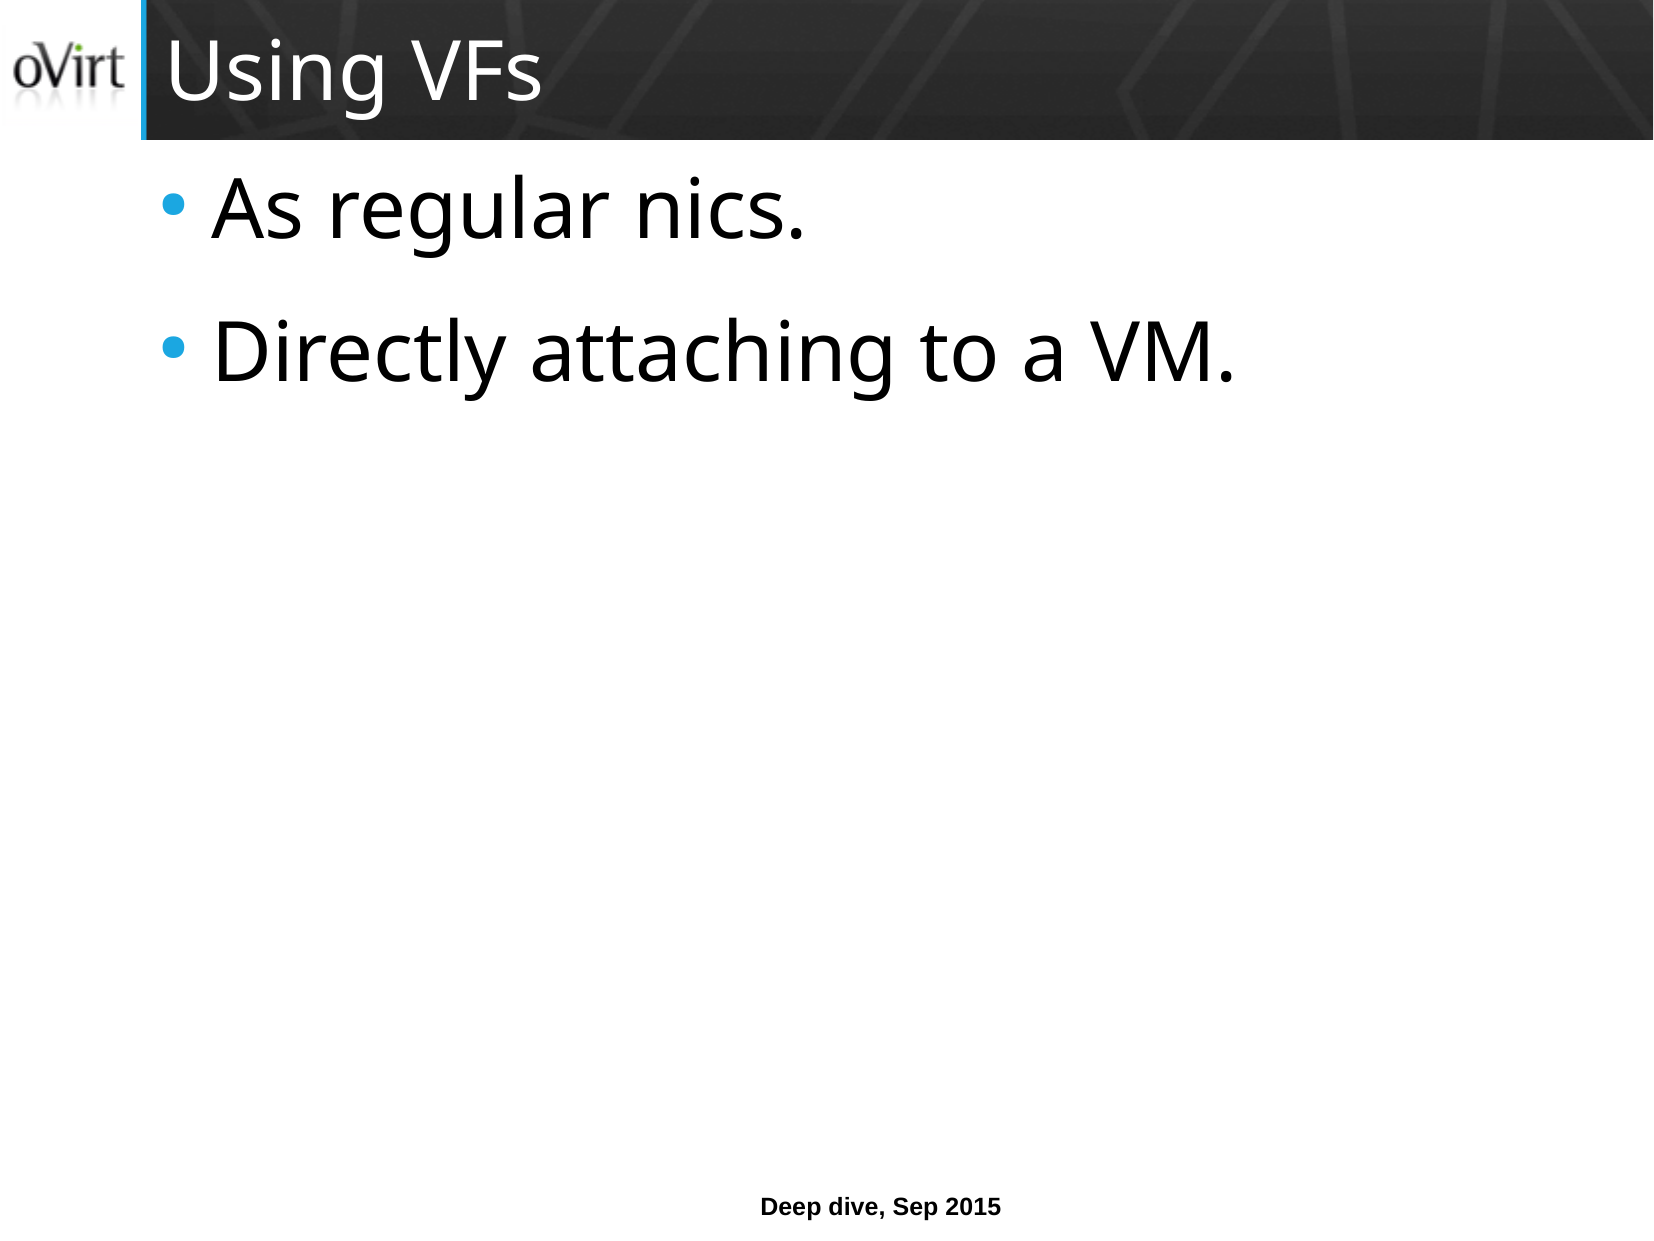

# Using VFs
As regular nics.
Directly attaching to a VM.